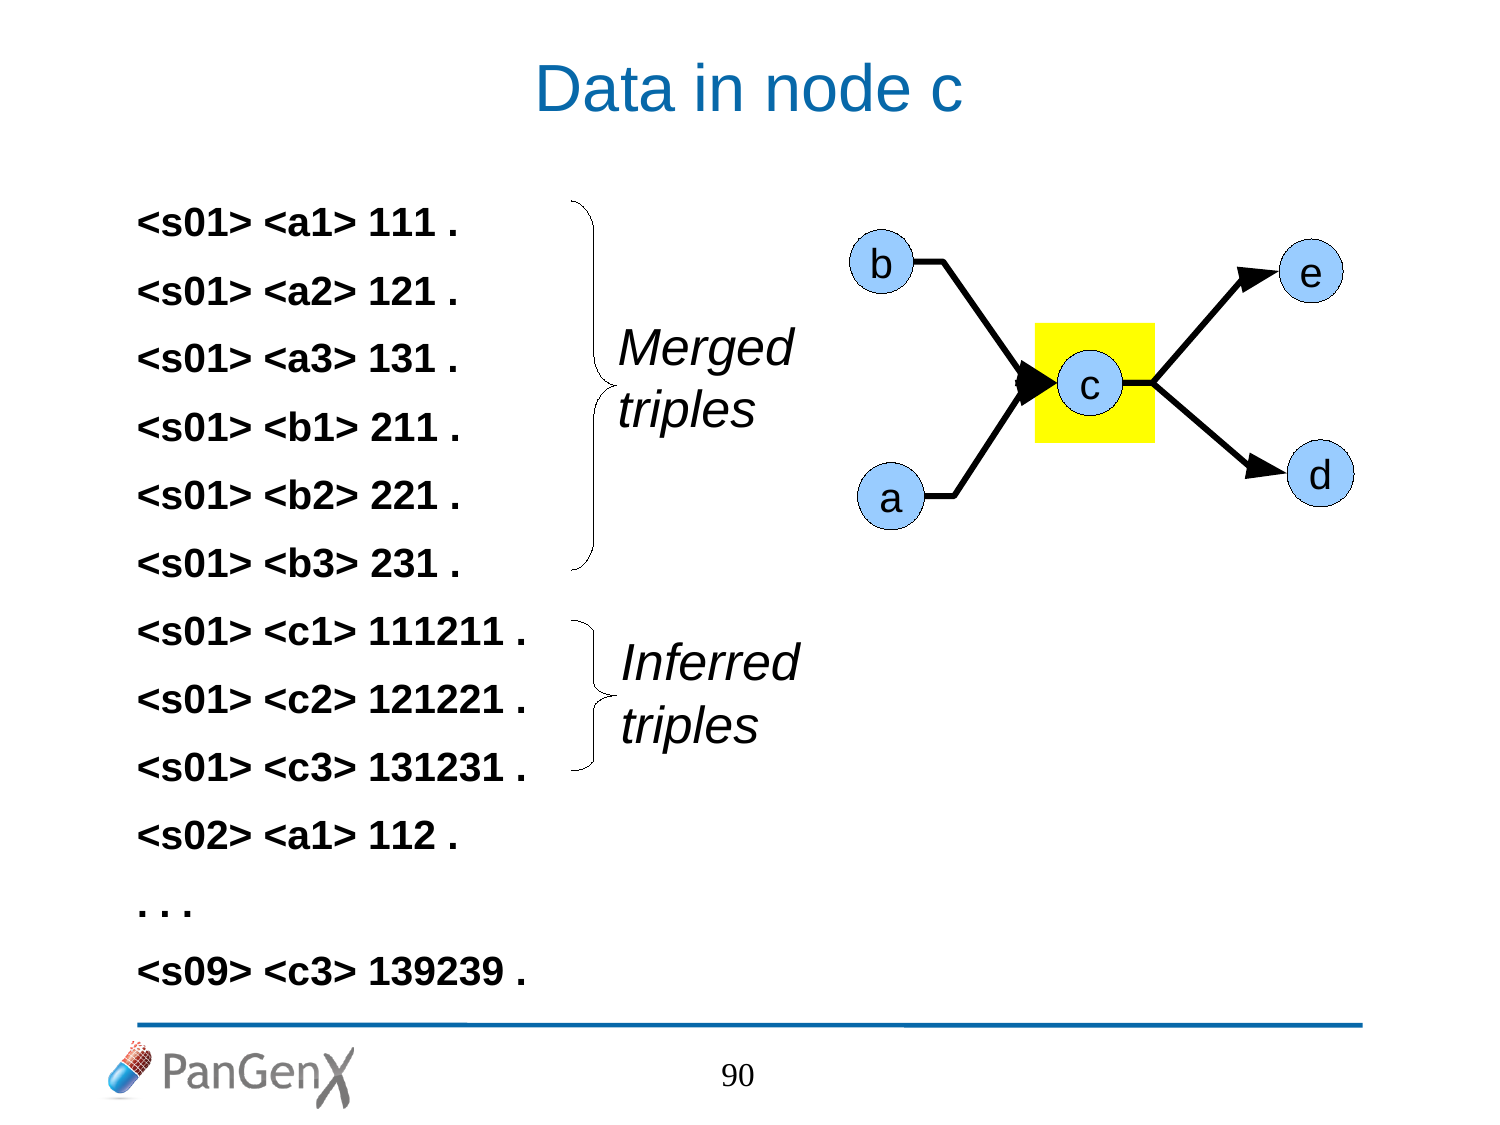

# Data in node c
<s01> <a1> 111 .
<s01> <a2> 121 .
<s01> <a3> 131 .
<s01> <b1> 211 .
<s01> <b2> 221 .
<s01> <b3> 231 .
<s01> <c1> 111211 .
<s01> <c2> 121221 .
<s01> <c3> 131231 .
<s02> <a1> 112 .
. . .
<s09> <c3> 139239 .
b
e
c
d
a
Merged
triples
Inferred
triples
90